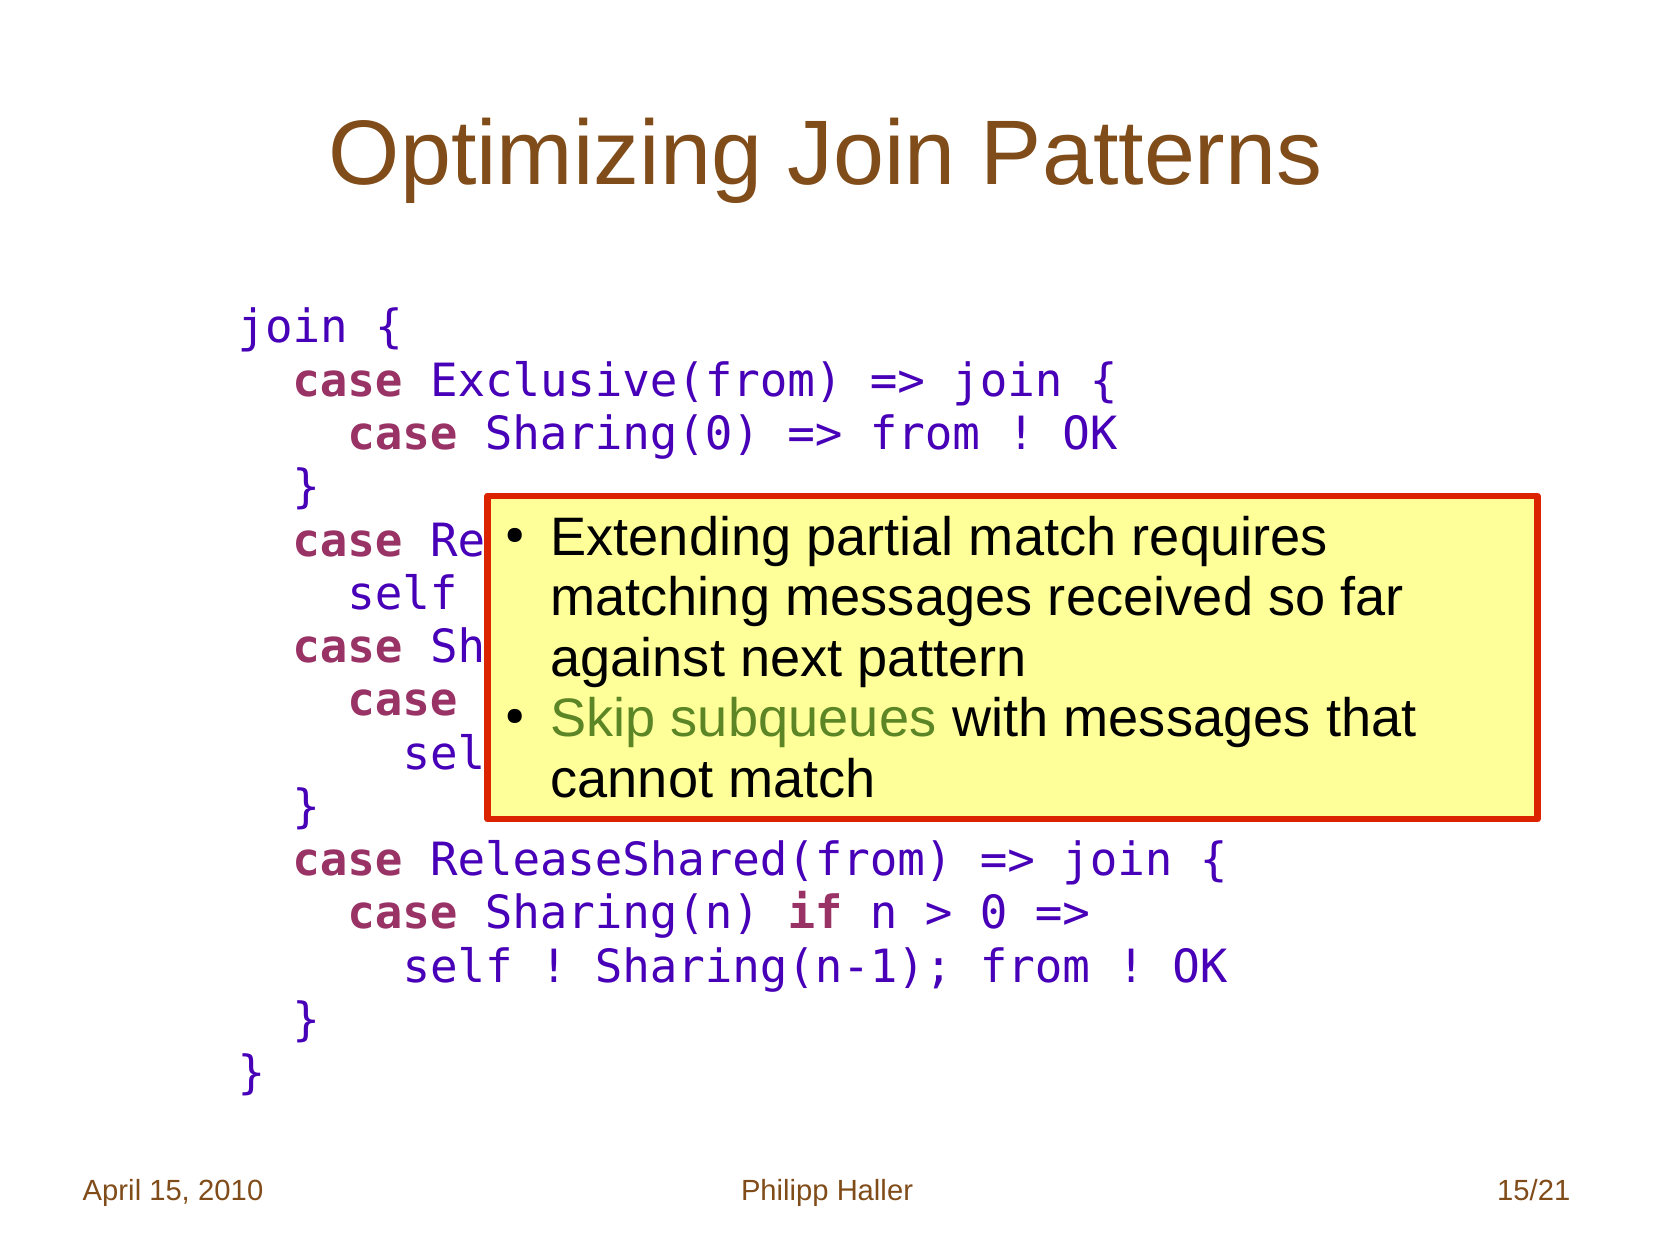

# Optimizing Join Patterns
join {
 case Exclusive(from) => join {
 case Sharing(0) => from ! OK
 }
 case ReleaseExclusive(from: Reactor) =>
 self ! Sharing(0); from ! OK
 case Shared(from: Reactor) => join {
 case Sharing(n) =>
 self ! Sharing(n+1); from ! OK
 }
 case ReleaseShared(from) => join {
 case Sharing(n) if n > 0 =>
 self ! Sharing(n-1); from ! OK
 }
}
Extending partial match requires matching messages received so far against next pattern
Skip subqueues with messages that cannot match
April 15, 2010
Translucent Functions
15